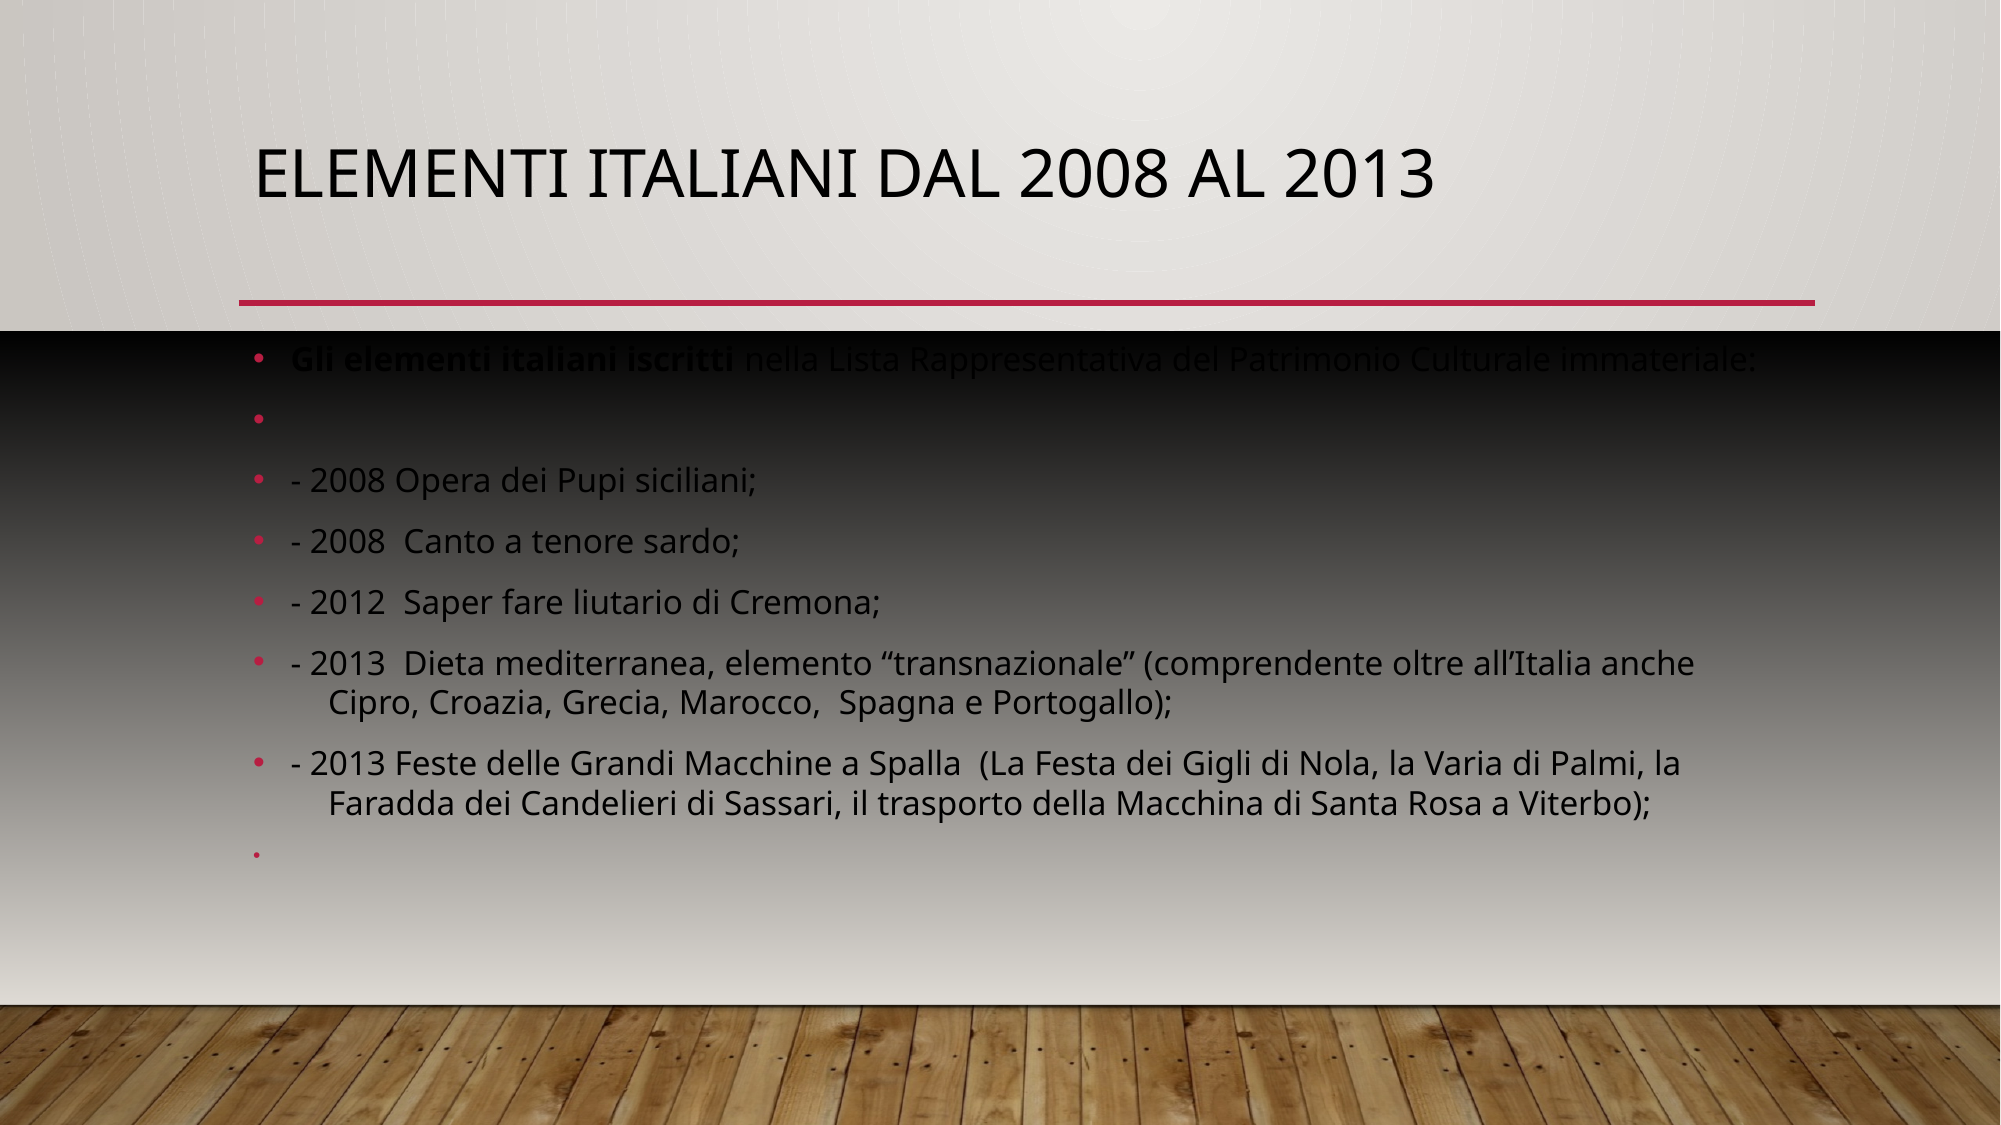

# Elementi italiani dal 2008 al 2013
Gli elementi italiani iscritti nella Lista Rappresentativa del Patrimonio Culturale immateriale:
- 2008 Opera dei Pupi siciliani;
- 2008 Canto a tenore sardo;
- 2012 Saper fare liutario di Cremona;
- 2013 Dieta mediterranea, elemento “transnazionale” (comprendente oltre all’Italia anche Cipro, Croazia, Grecia, Marocco, Spagna e Portogallo);
- 2013 Feste delle Grandi Macchine a Spalla (La Festa dei Gigli di Nola, la Varia di Palmi, la Faradda dei Candelieri di Sassari, il trasporto della Macchina di Santa Rosa a Viterbo);